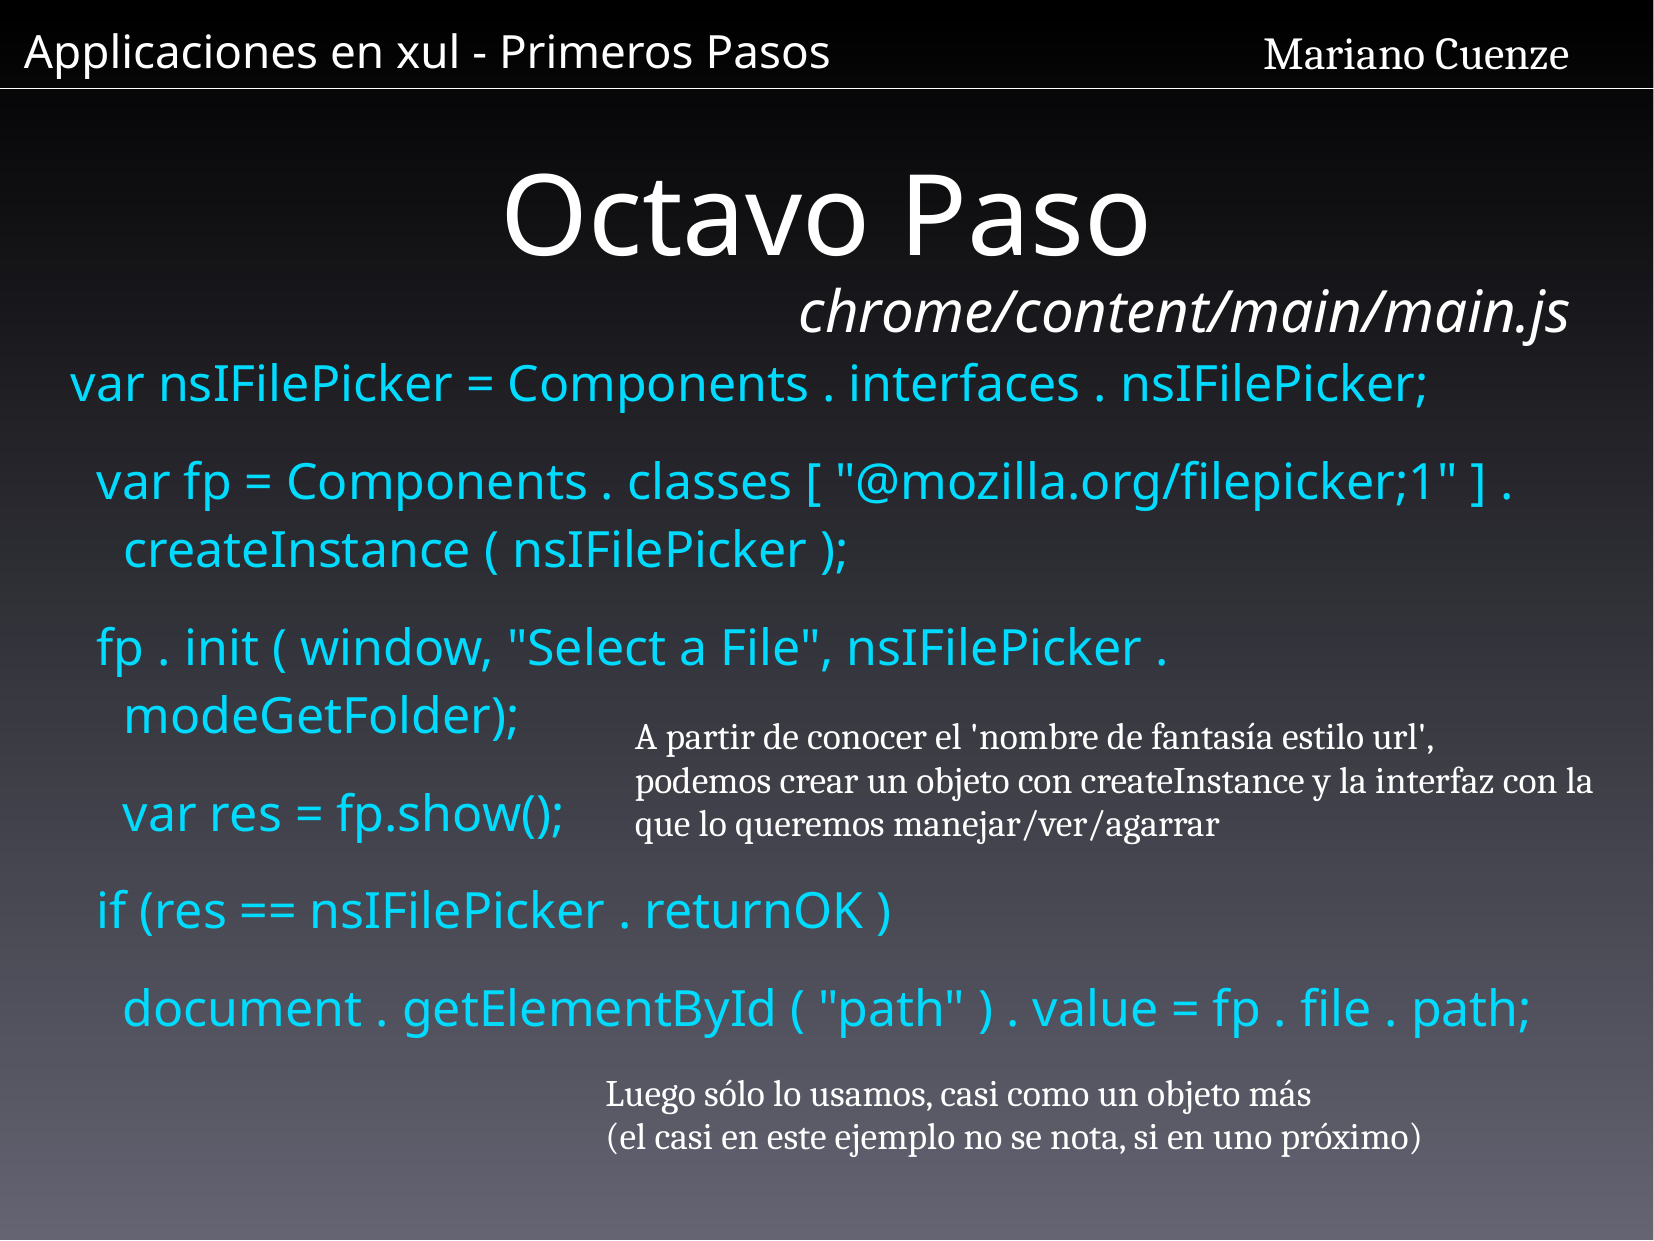

Applicaciones en xul - Primeros Pasos
Mariano Cuenze
# Octavo Paso
chrome/content/main/main.js
var nsIFilePicker = Components . interfaces . nsIFilePicker;
 var fp = Components . classes [ "@mozilla.org/filepicker;1" ] . createInstance ( nsIFilePicker );
 fp . init ( window, "Select a File", nsIFilePicker . modeGetFolder);
 var res = fp.show();
 if (res == nsIFilePicker . returnOK )
 document . getElementById ( "path" ) . value = fp . file . path;
A partir de conocer el 'nombre de fantasía estilo url',
podemos crear un objeto con createInstance y la interfaz con la que lo queremos manejar/ver/agarrar
Luego sólo lo usamos, casi como un objeto más
(el casi en este ejemplo no se nota, si en uno próximo)